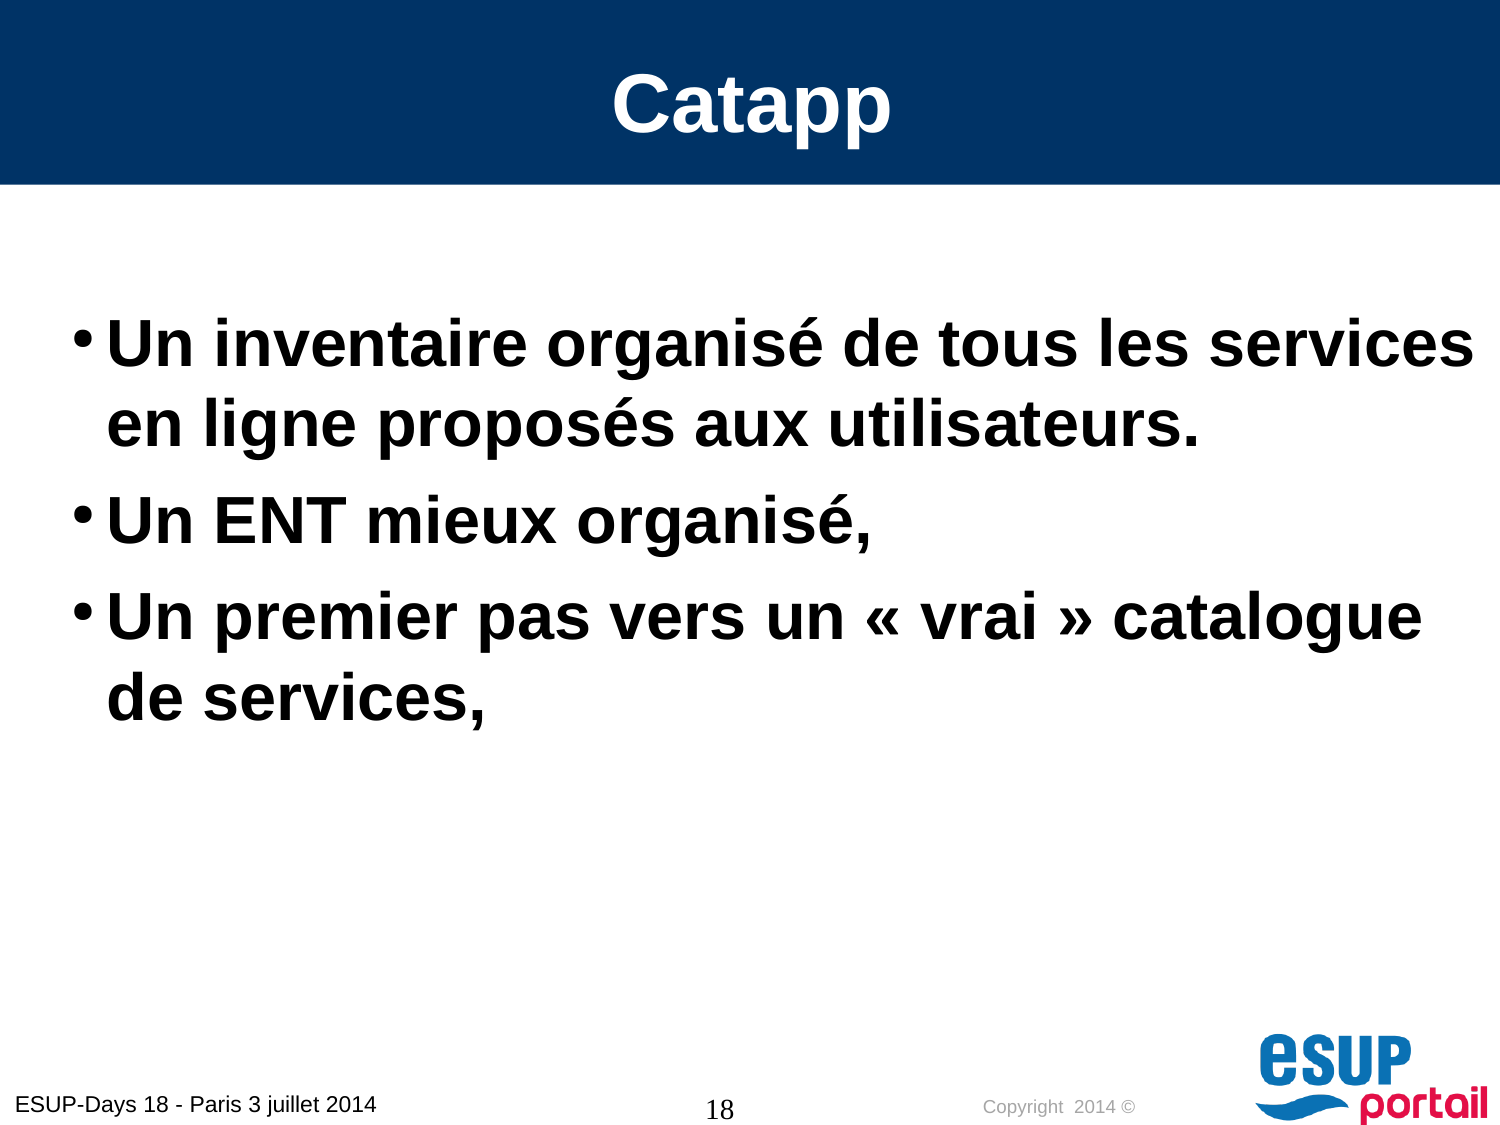

# Catapp
Un inventaire organisé de tous les services en ligne proposés aux utilisateurs.
Un ENT mieux organisé,
Un premier pas vers un « vrai » catalogue de services,
18